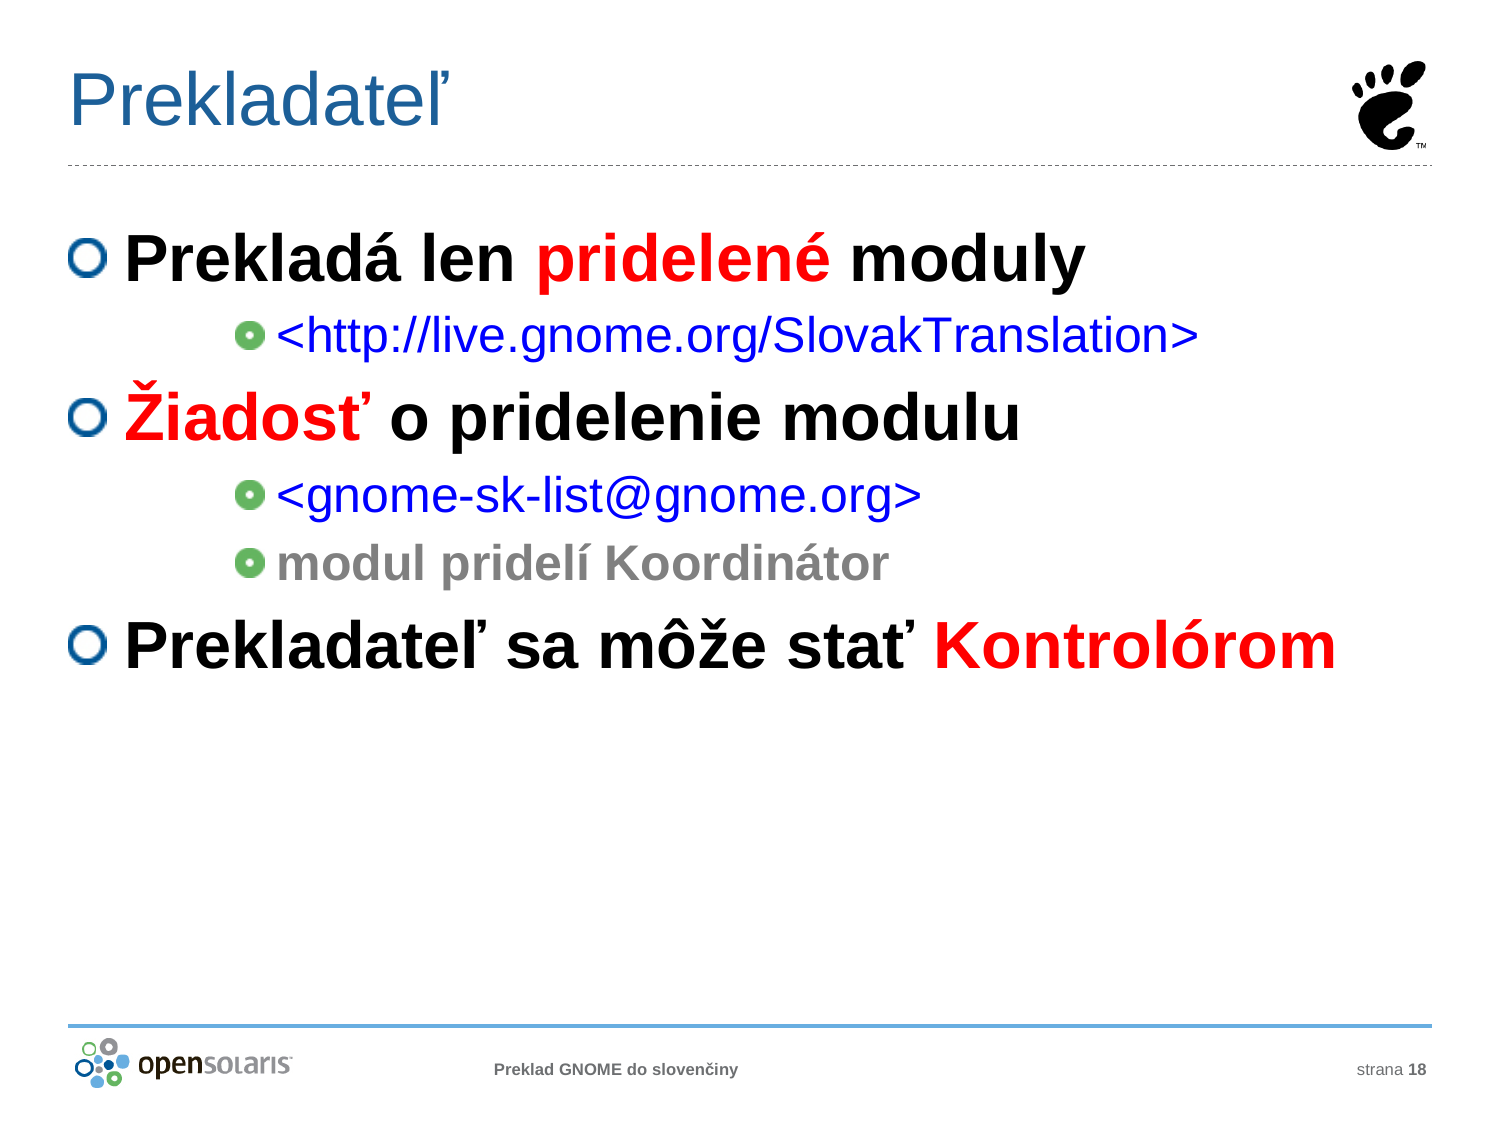

# Prekladateľ
Prekladá len pridelené moduly
<http://live.gnome.org/SlovakTranslation>
Žiadosť o pridelenie modulu
<gnome-sk-list@gnome.org>
modul pridelí Koordinátor
Prekladateľ sa môže stať Kontrolórom
18